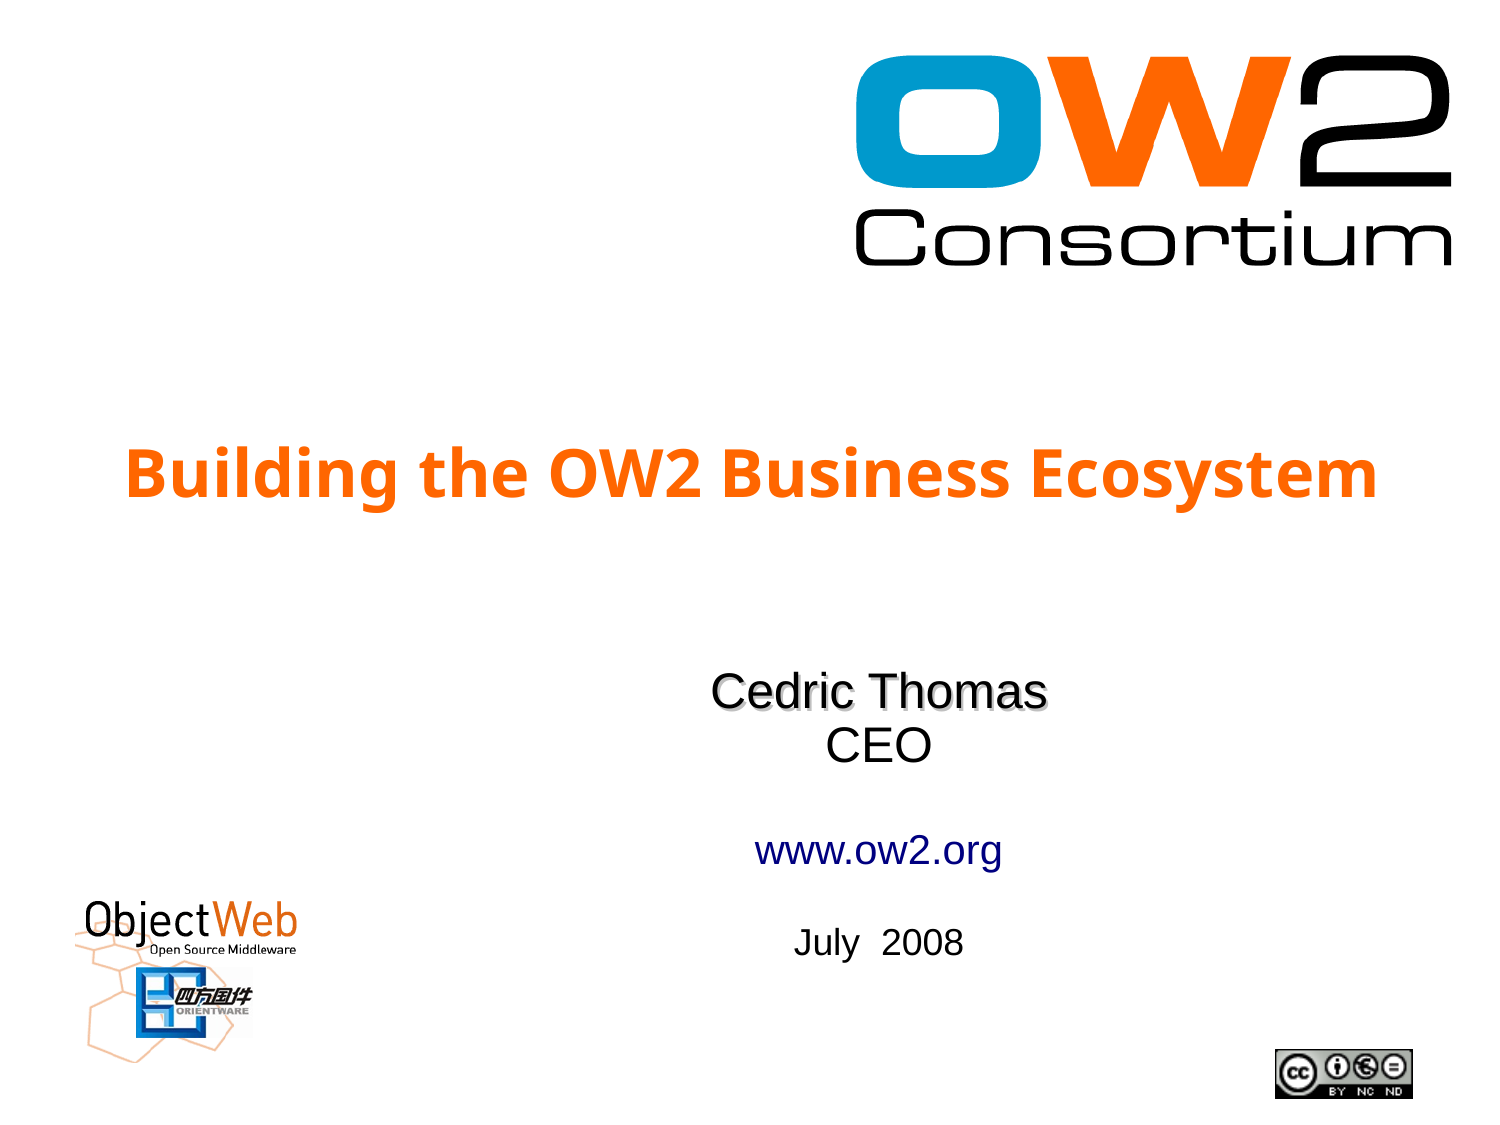

# Building the OW2 Business Ecosystem
Cedric Thomas
CEO
www.ow2.org
July 2008